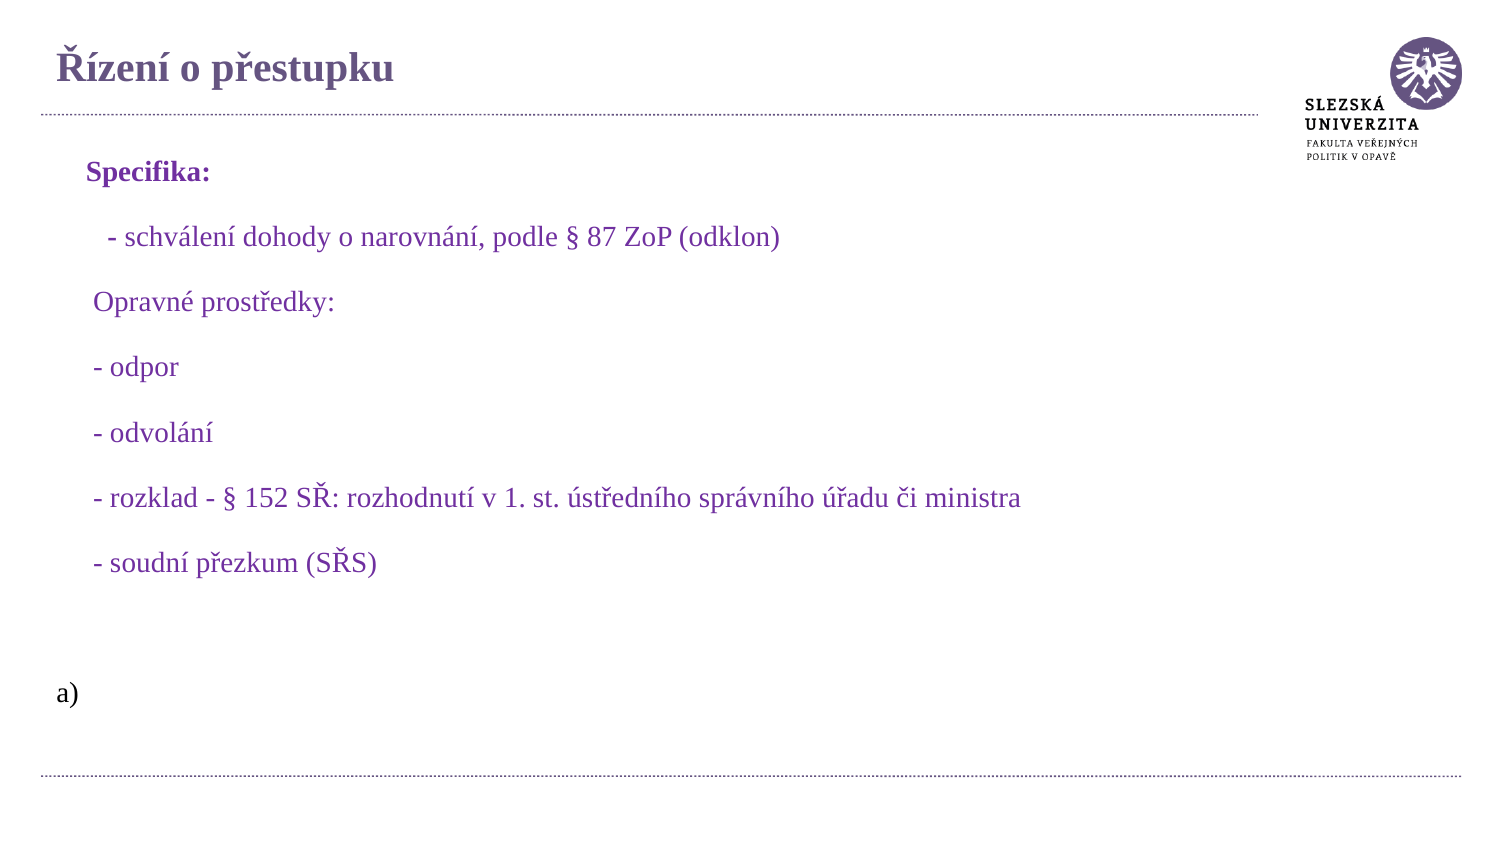

# Řízení o přestupku
Specifika:
 - schválení dohody o narovnání, podle § 87 ZoP (odklon)
 Opravné prostředky:
 - odpor
 - odvolání
 - rozklad - § 152 SŘ: rozhodnutí v 1. st. ústředního správního úřadu či ministra
 - soudní přezkum (SŘS)